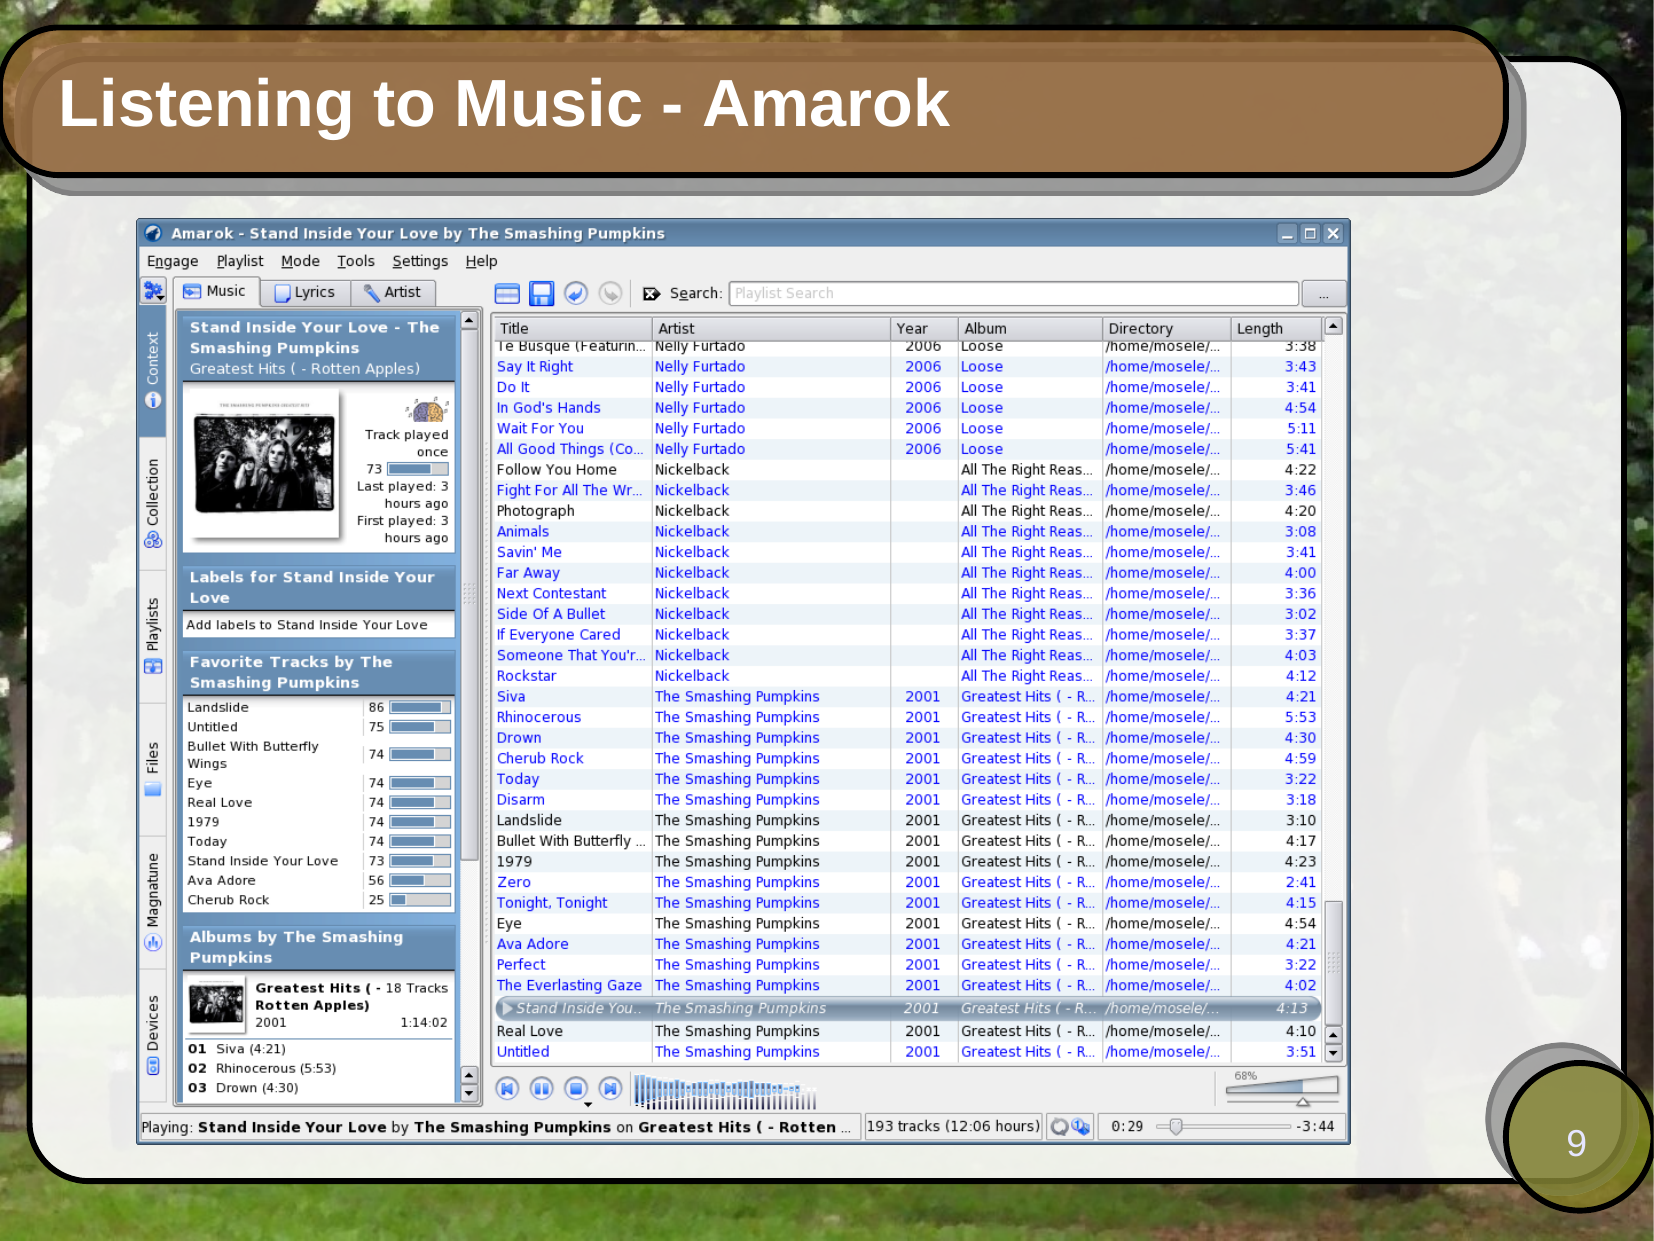

# Listening to Music - Amarok
9